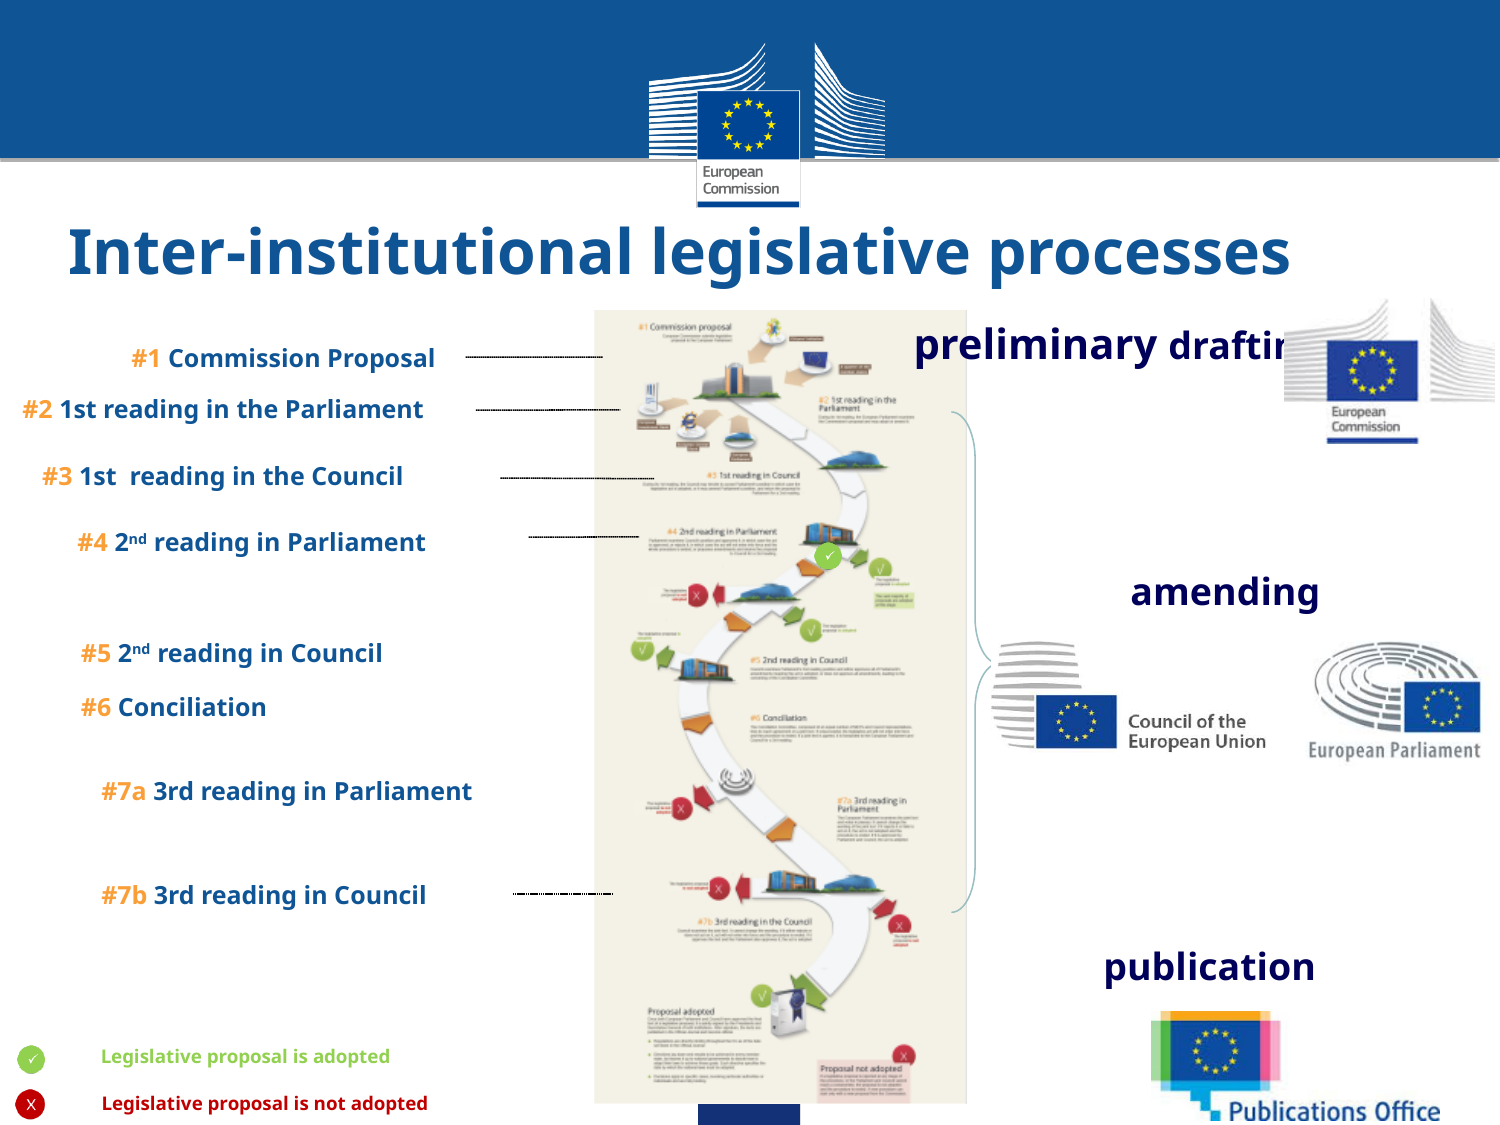

# Inter-institutional legislative processes
preliminary drafting
#1 Commission Proposal
#2 1st reading in the Parliament
#3 1st reading in the Council
#4 2nd reading in Parliament
amending
#5 2nd reading in Council
#6 Conciliation
#7a 3rd reading in Parliament
#7b 3rd reading in Council
publication
Legislative proposal is adopted
Legislative proposal is not adopted